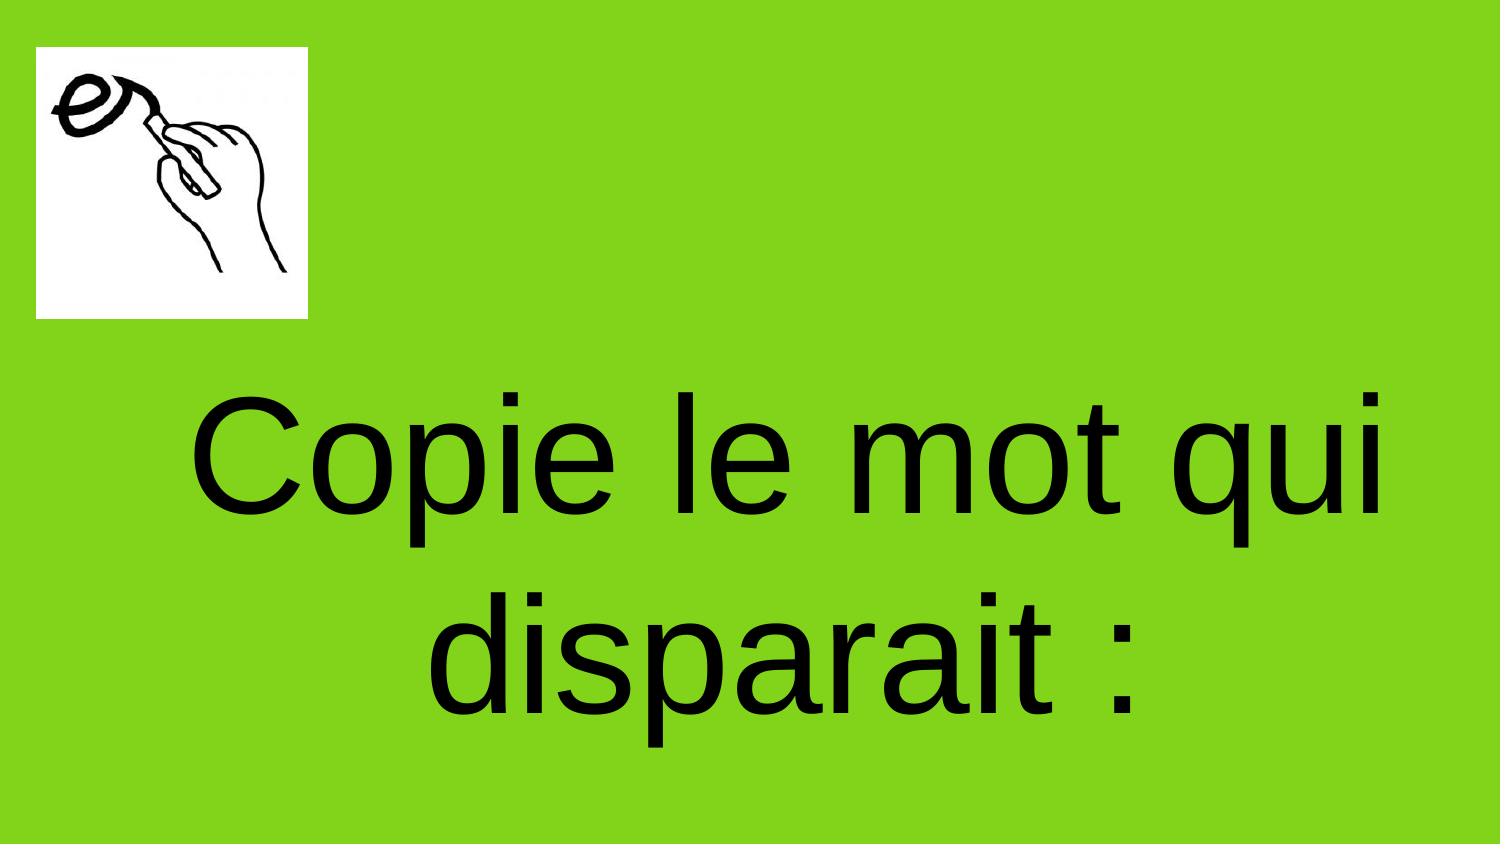

# Copie le mot qui disparait :